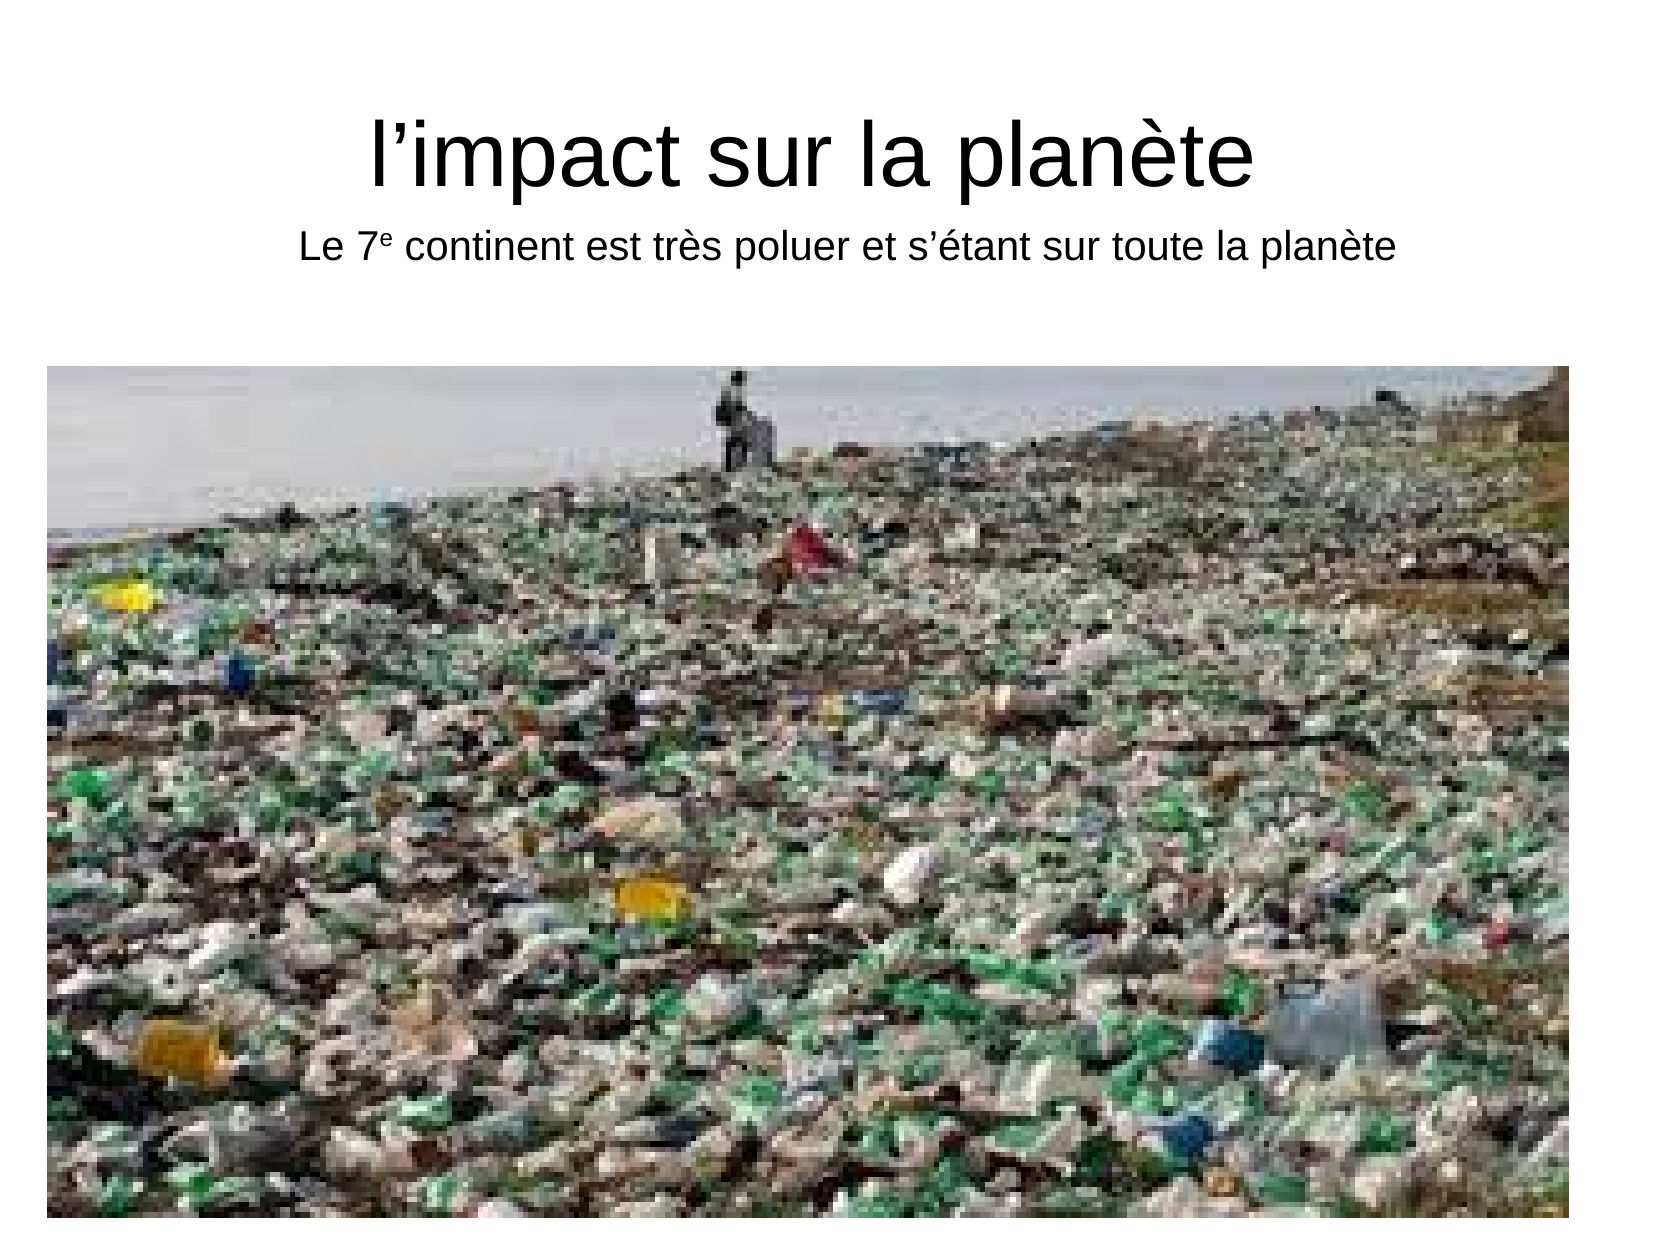

# l’impact sur la planète
Le 7e continent est très poluer et s’étant sur toute la planète